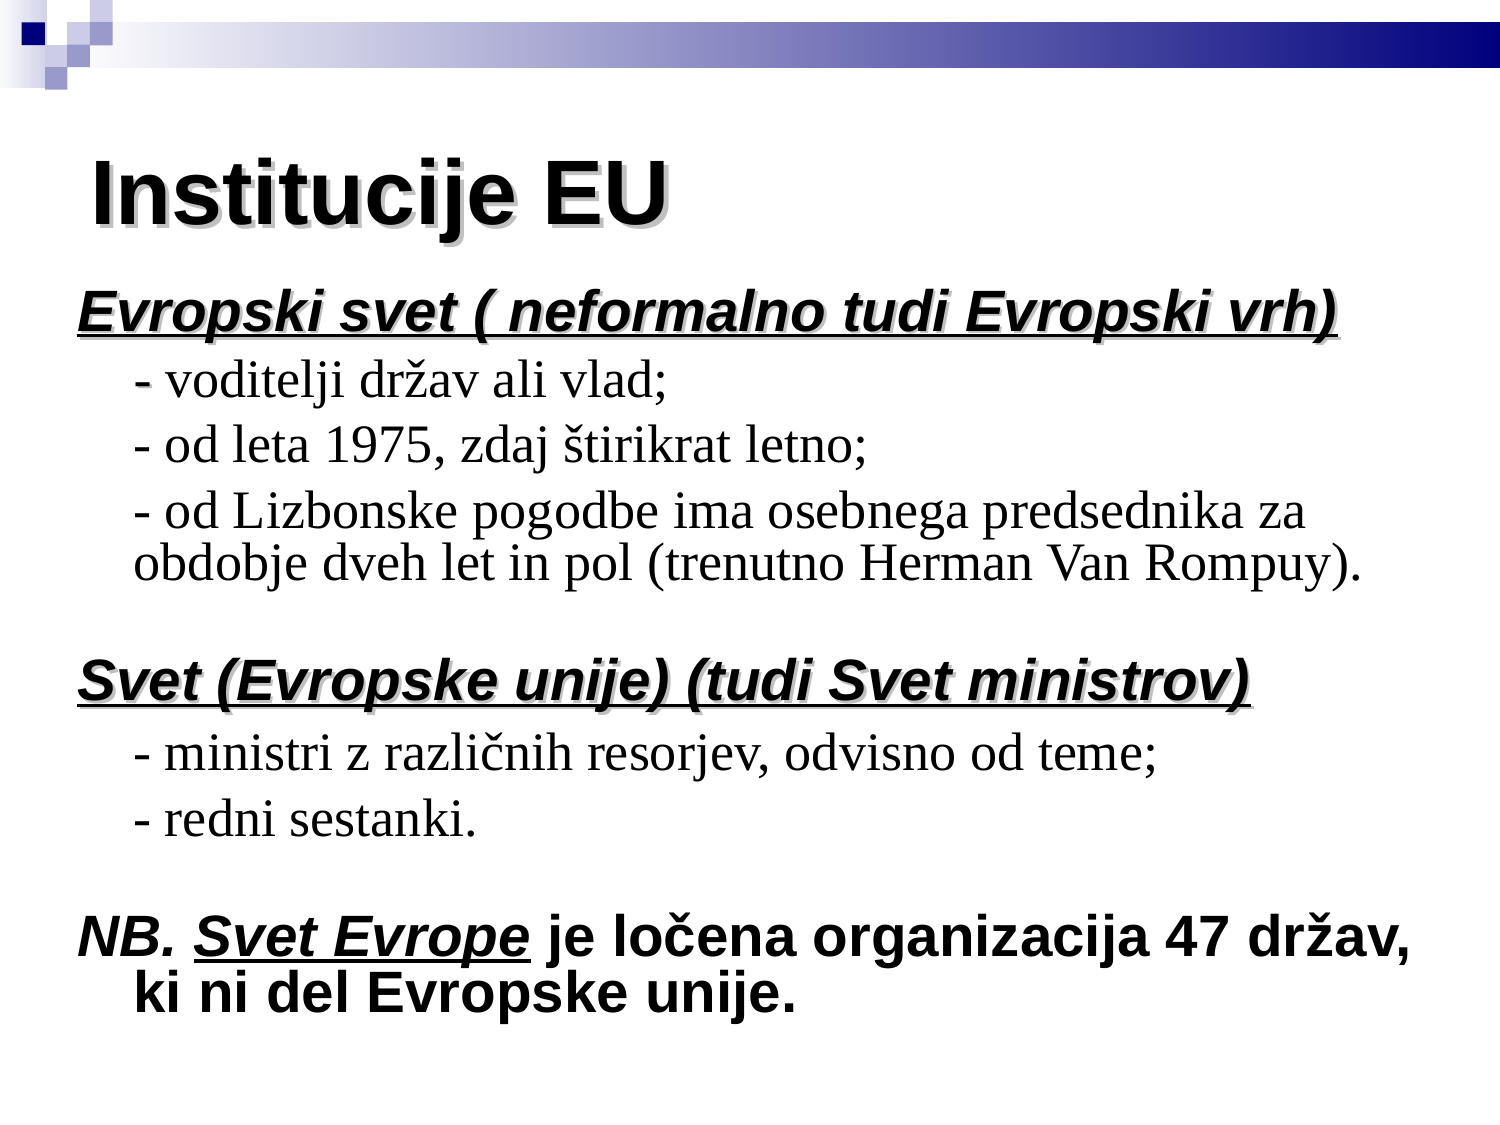

# Institucije EU
Evropski svet ( neformalno tudi Evropski vrh)
	- voditelji držav ali vlad;
	- od leta 1975, zdaj štirikrat letno;
	- od Lizbonske pogodbe ima osebnega predsednika za obdobje dveh let in pol (trenutno Herman Van Rompuy).
Svet (Evropske unije) (tudi Svet ministrov)
	- ministri z različnih resorjev, odvisno od teme;
	- redni sestanki.
NB. Svet Evrope je ločena organizacija 47 držav, ki ni del Evropske unije.